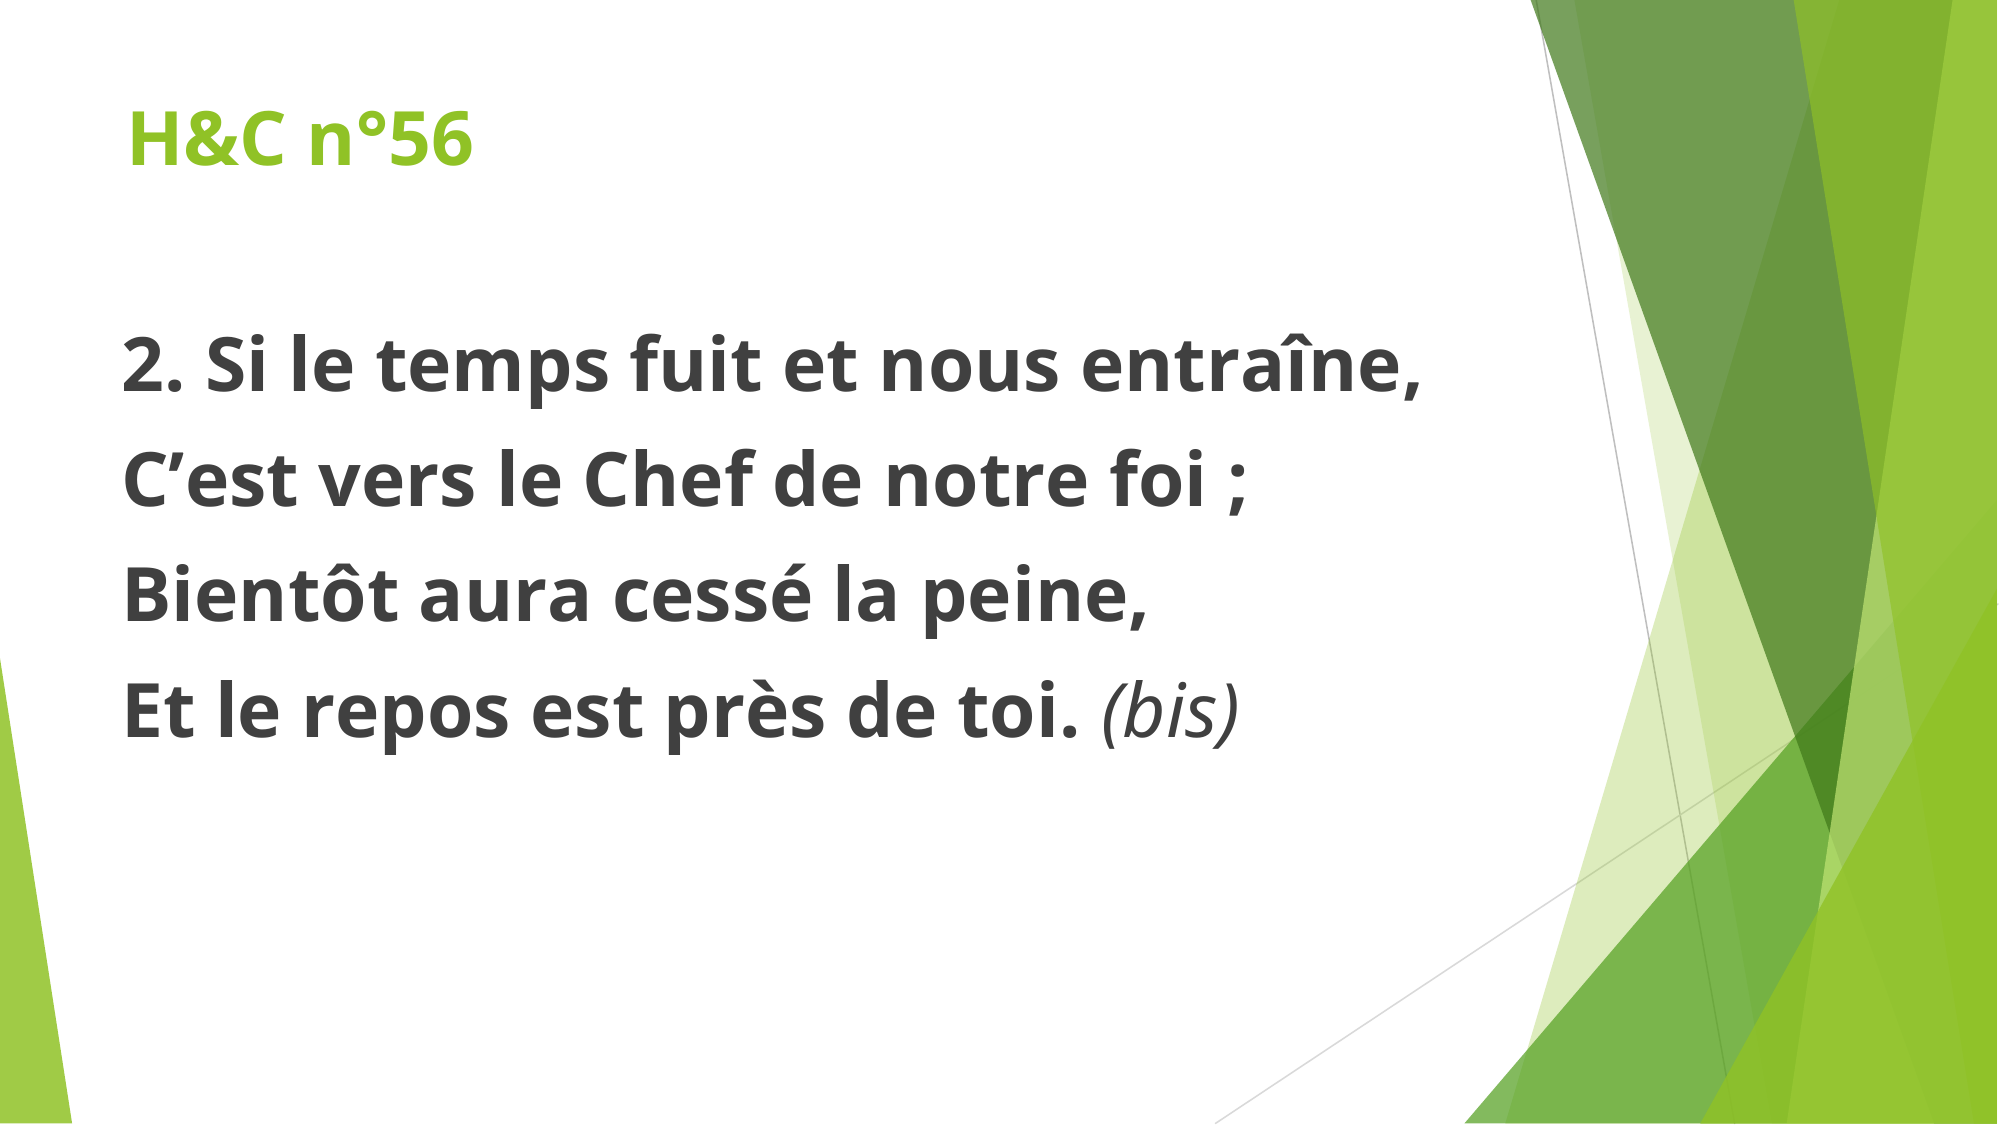

H&C n°56
2. Si le temps fuit et nous entraîne,
C’est vers le Chef de notre foi ;
Bientôt aura cessé la peine,
Et le repos est près de toi. (bis)